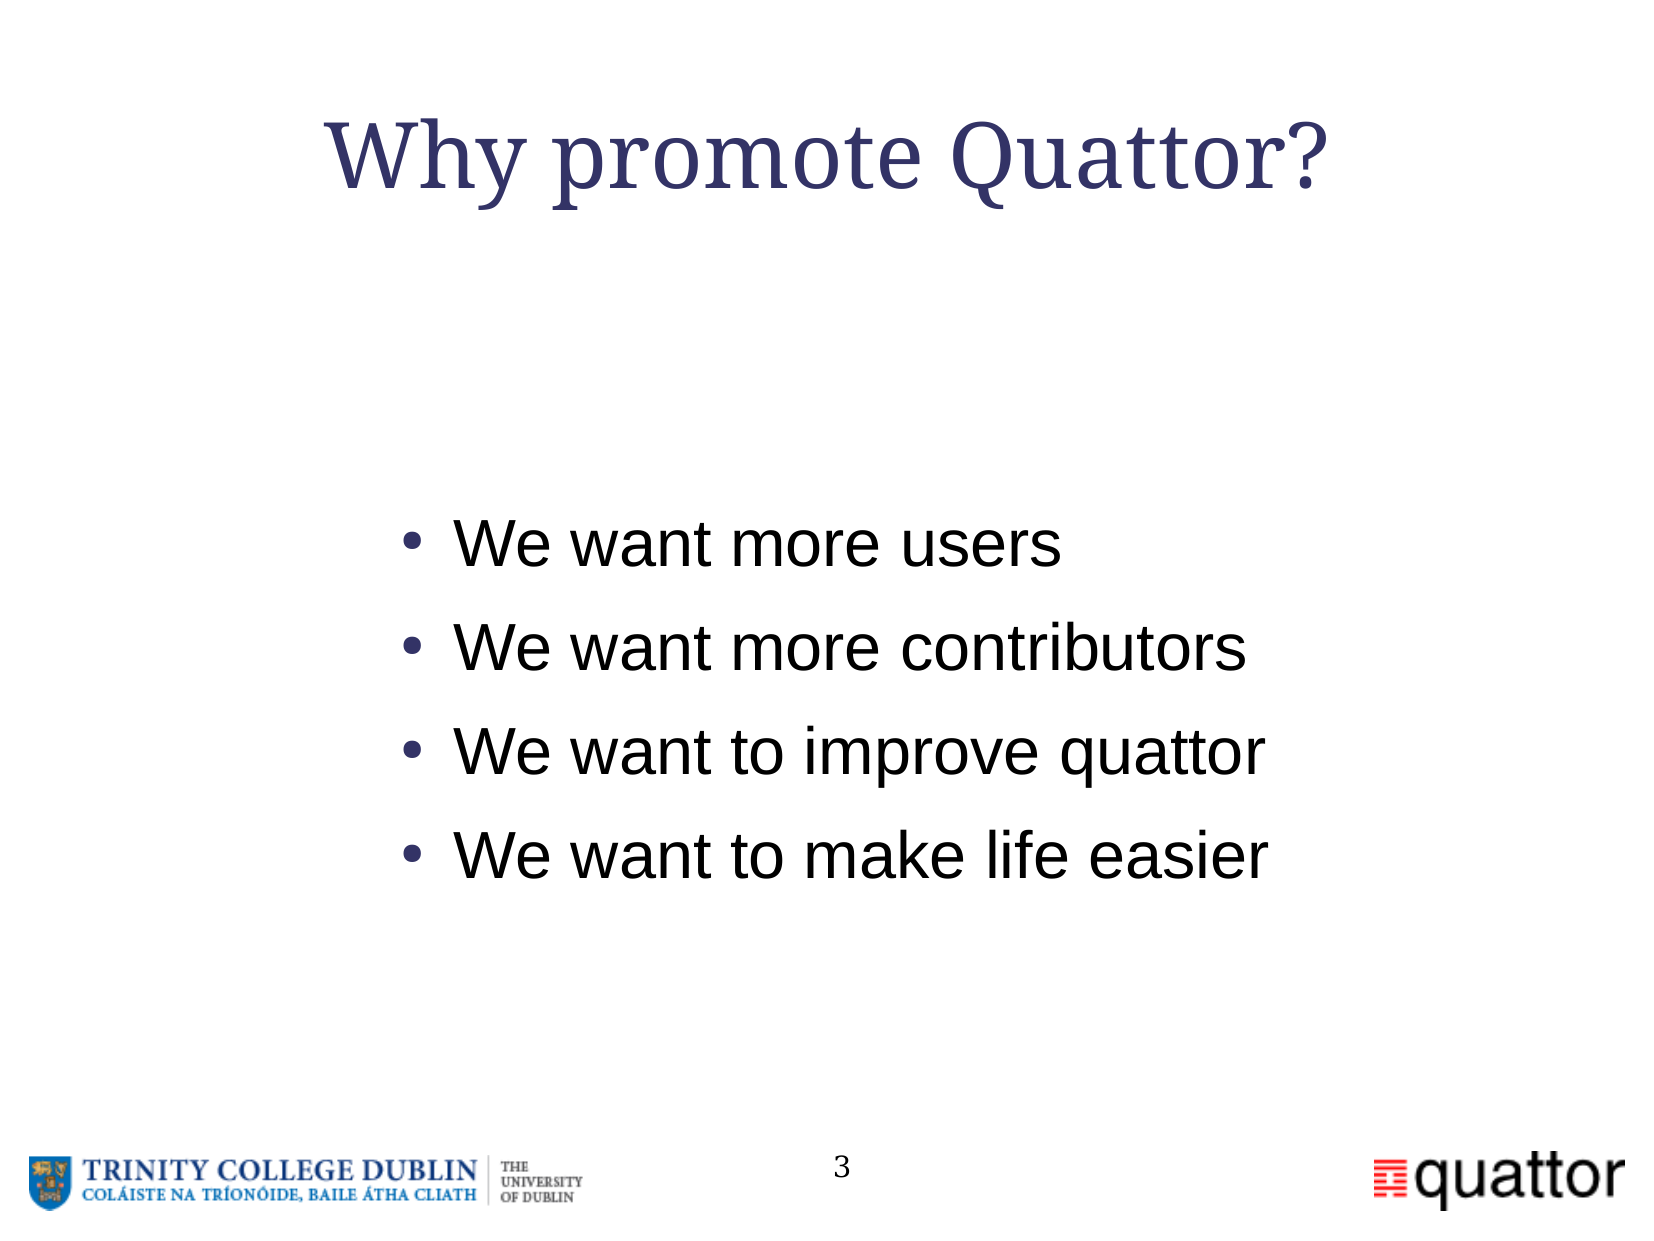

# Why promote Quattor?
We want more users
We want more contributors
We want to improve quattor
We want to make life easier
3